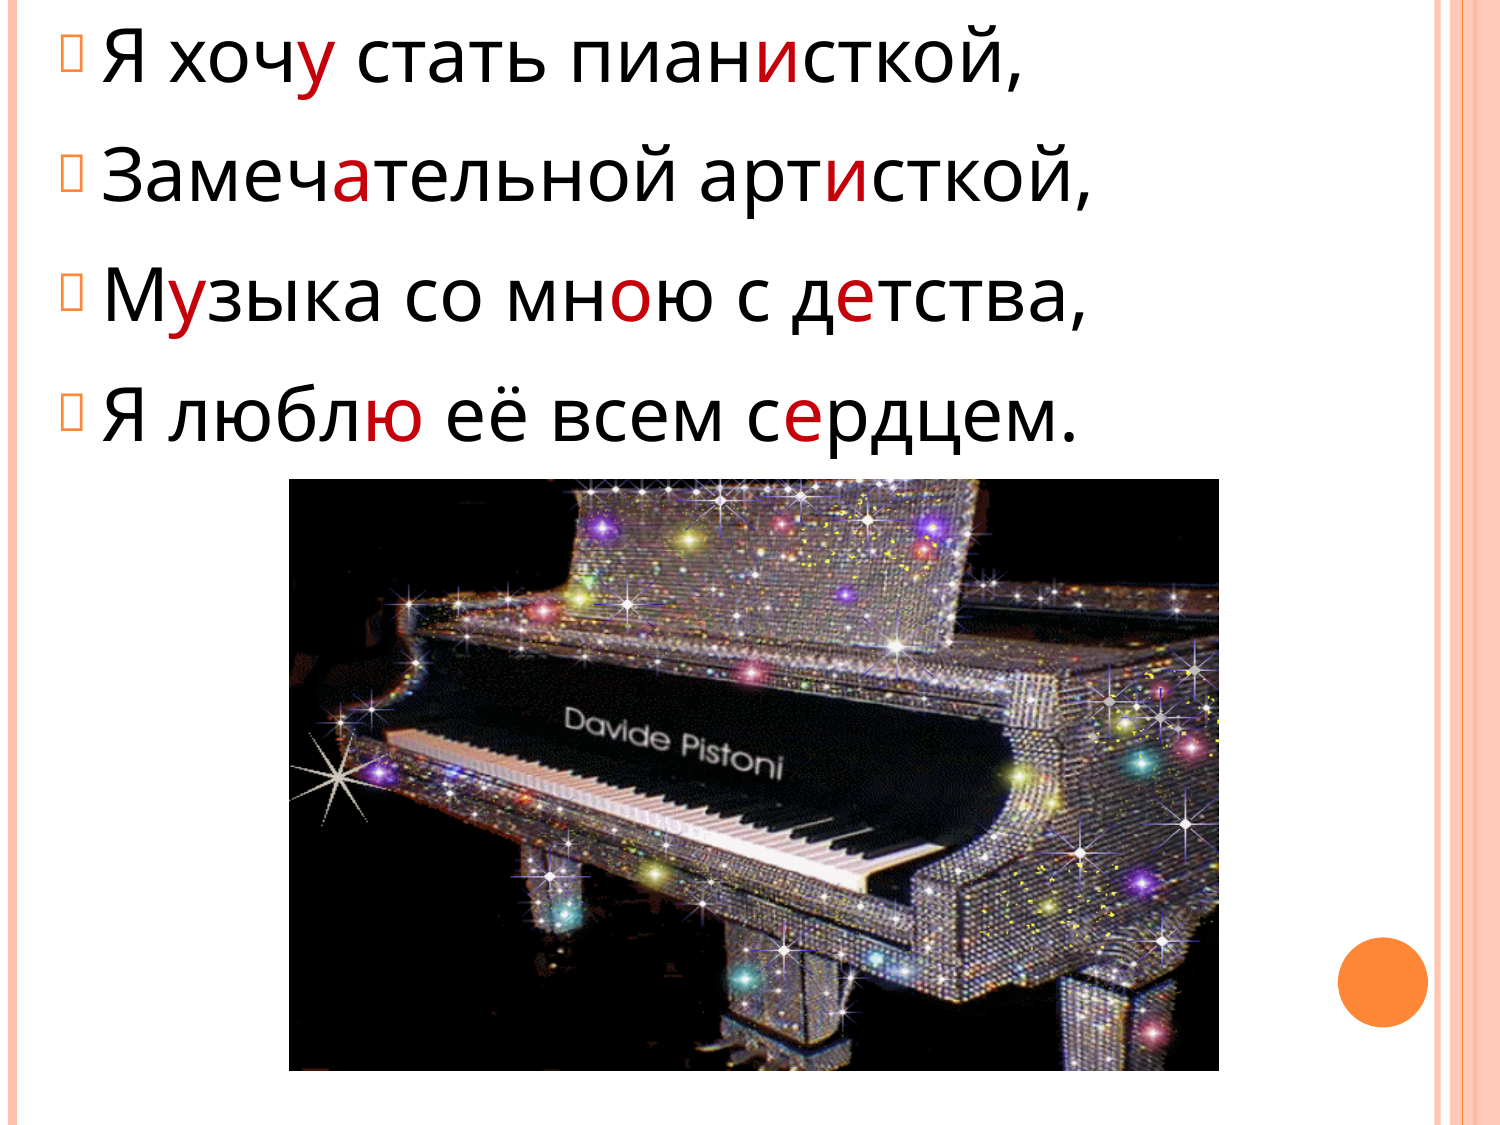

Я хочу стать пианисткой,
Замечательной артисткой,
Музыка со мною с детства,
Я люблю её всем сердцем.
#